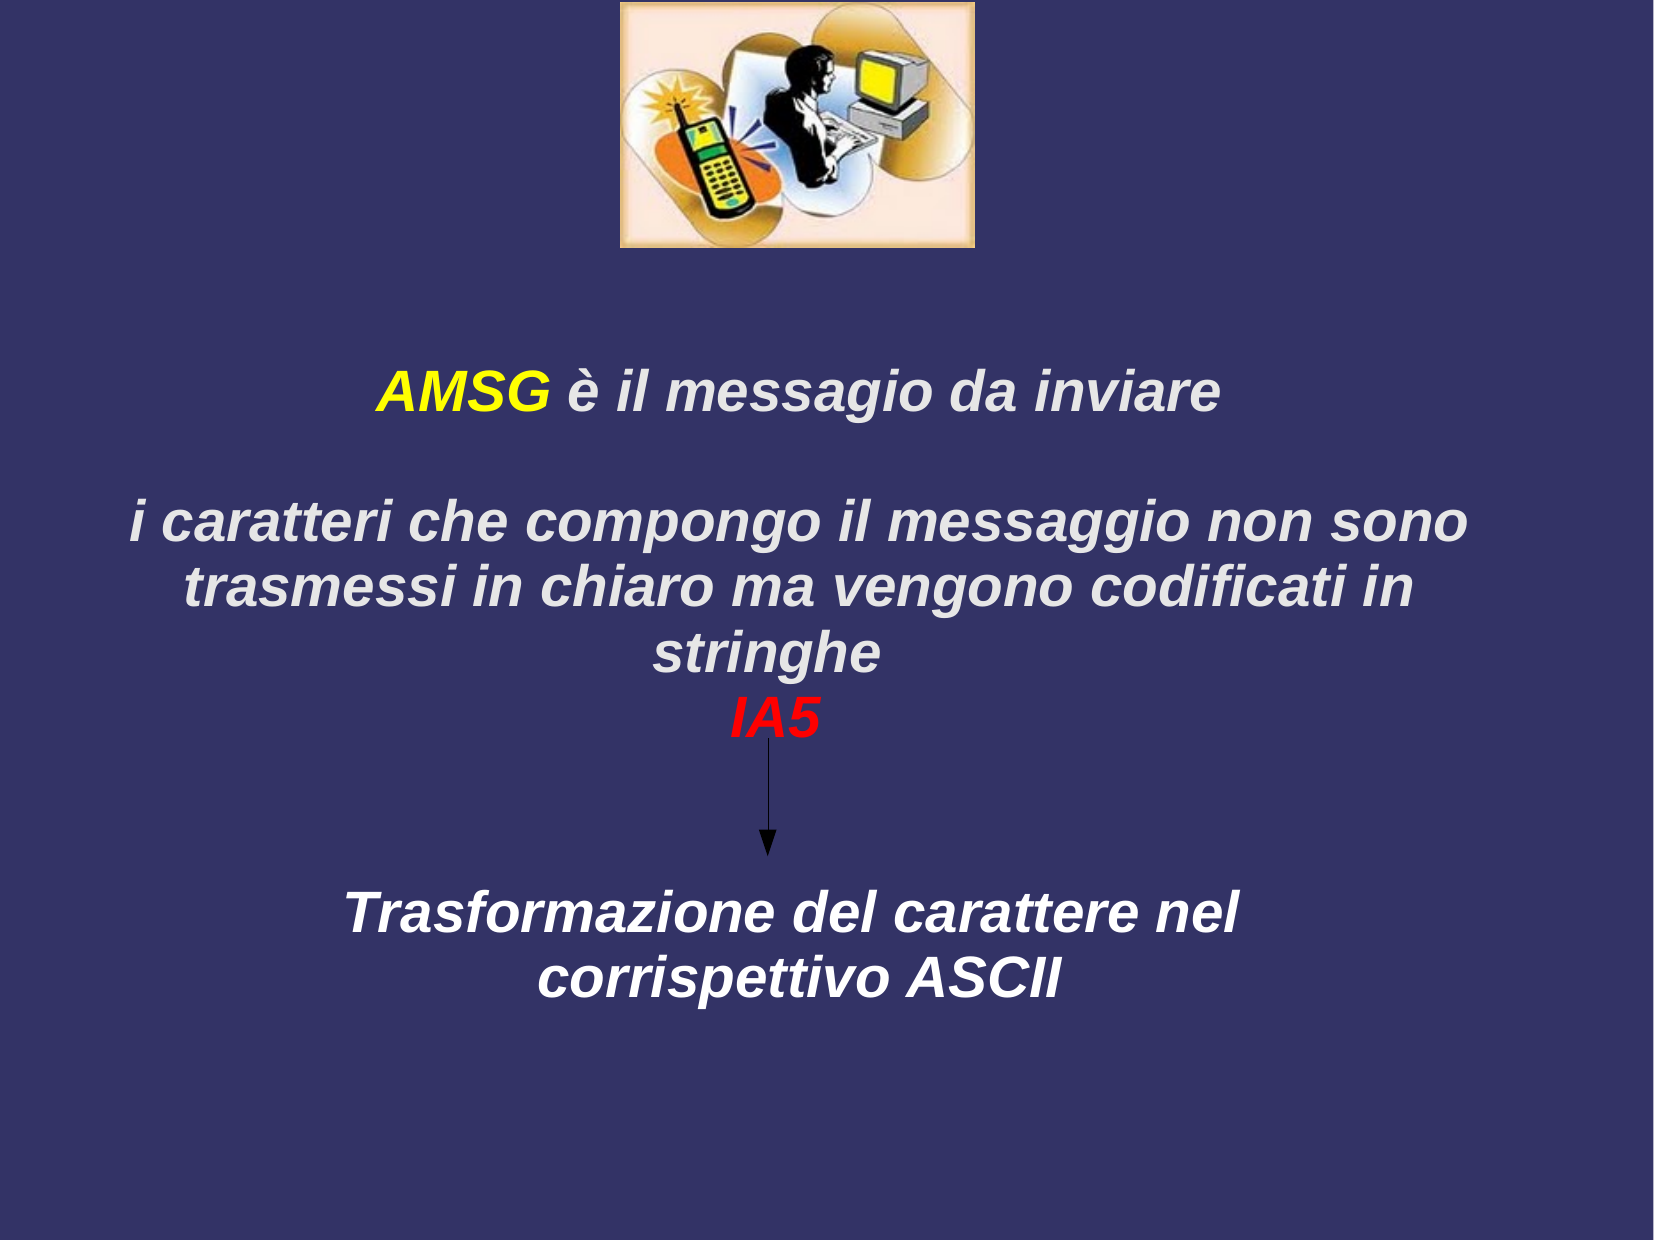

# AMSG è il messagio da inviare i caratteri che compongo il messaggio non sono trasmessi in chiaro ma vengono codificati in stringhe IA5 Trasformazione del carattere nel corrispettivo ASCII